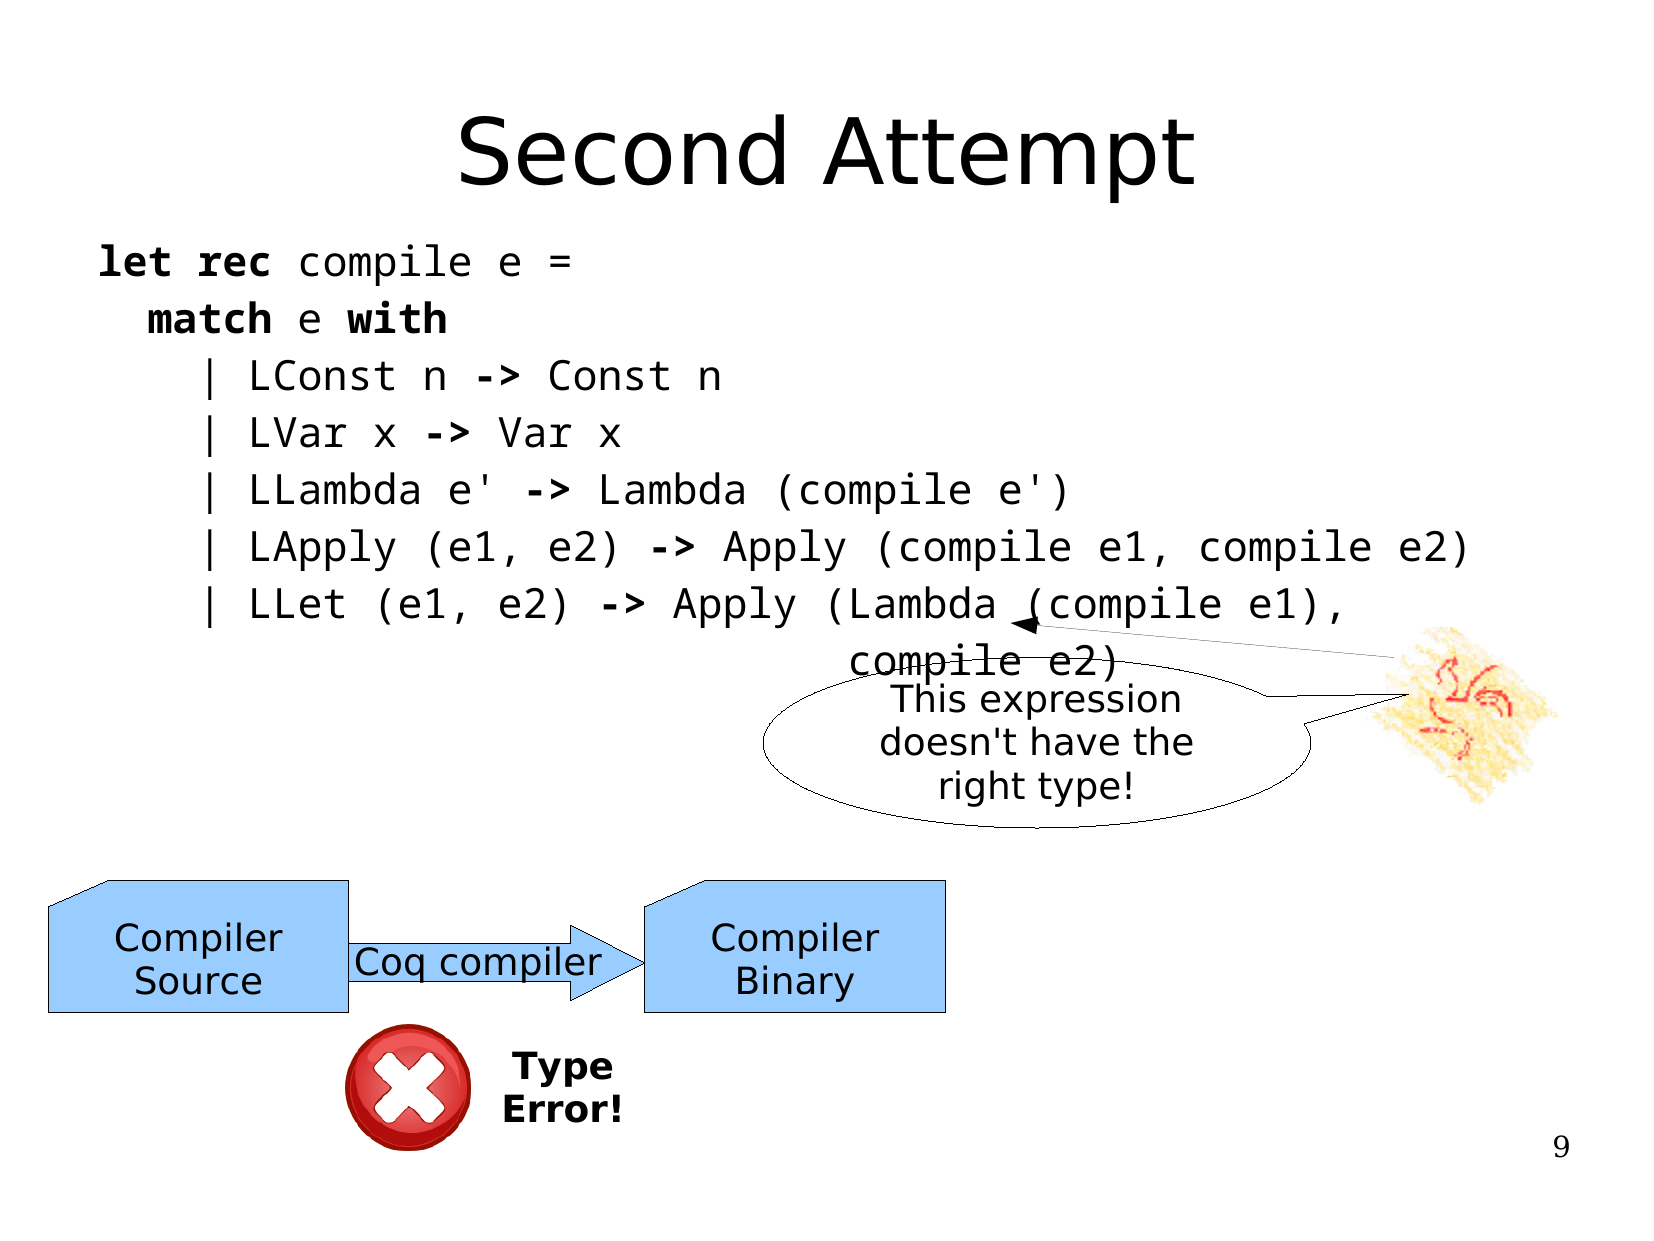

# Second Attempt
let rec compile e =
 match e with
 | LConst n -> Const n
 | LVar x -> Var x
 | LLambda e' -> Lambda (compile e')
 | LApply (e1, e2) -> Apply (compile e1, compile e2)
 | LLet (e1, e2) -> Apply (Lambda (compile e1),
 compile e2)
This expression doesn't have the right type!
Type
Error!
Compiler
Source
Compiler
Binary
Coq compiler
9